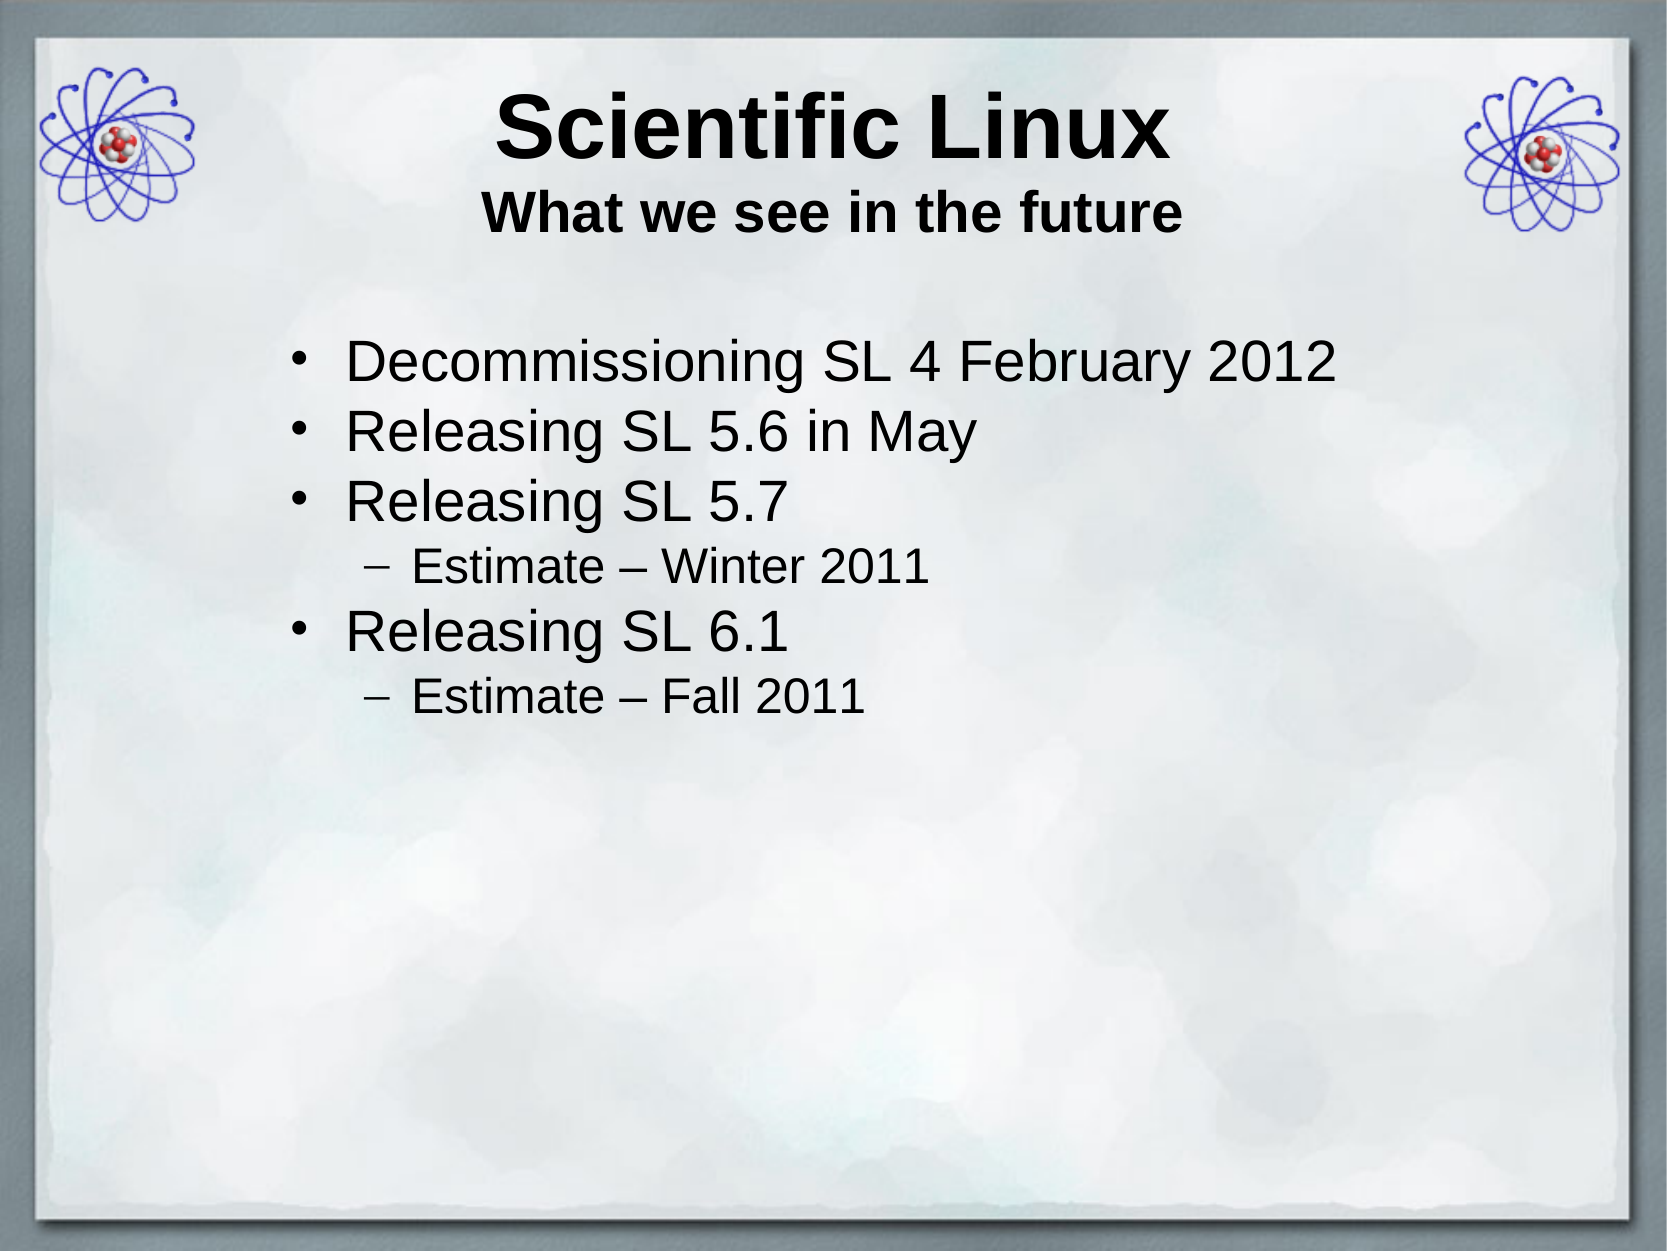

# Scientific Linux What we see in the future
Decommissioning SL 4 February 2012
Releasing SL 5.6 in May
Releasing SL 5.7
Estimate – Winter 2011
Releasing SL 6.1
Estimate – Fall 2011